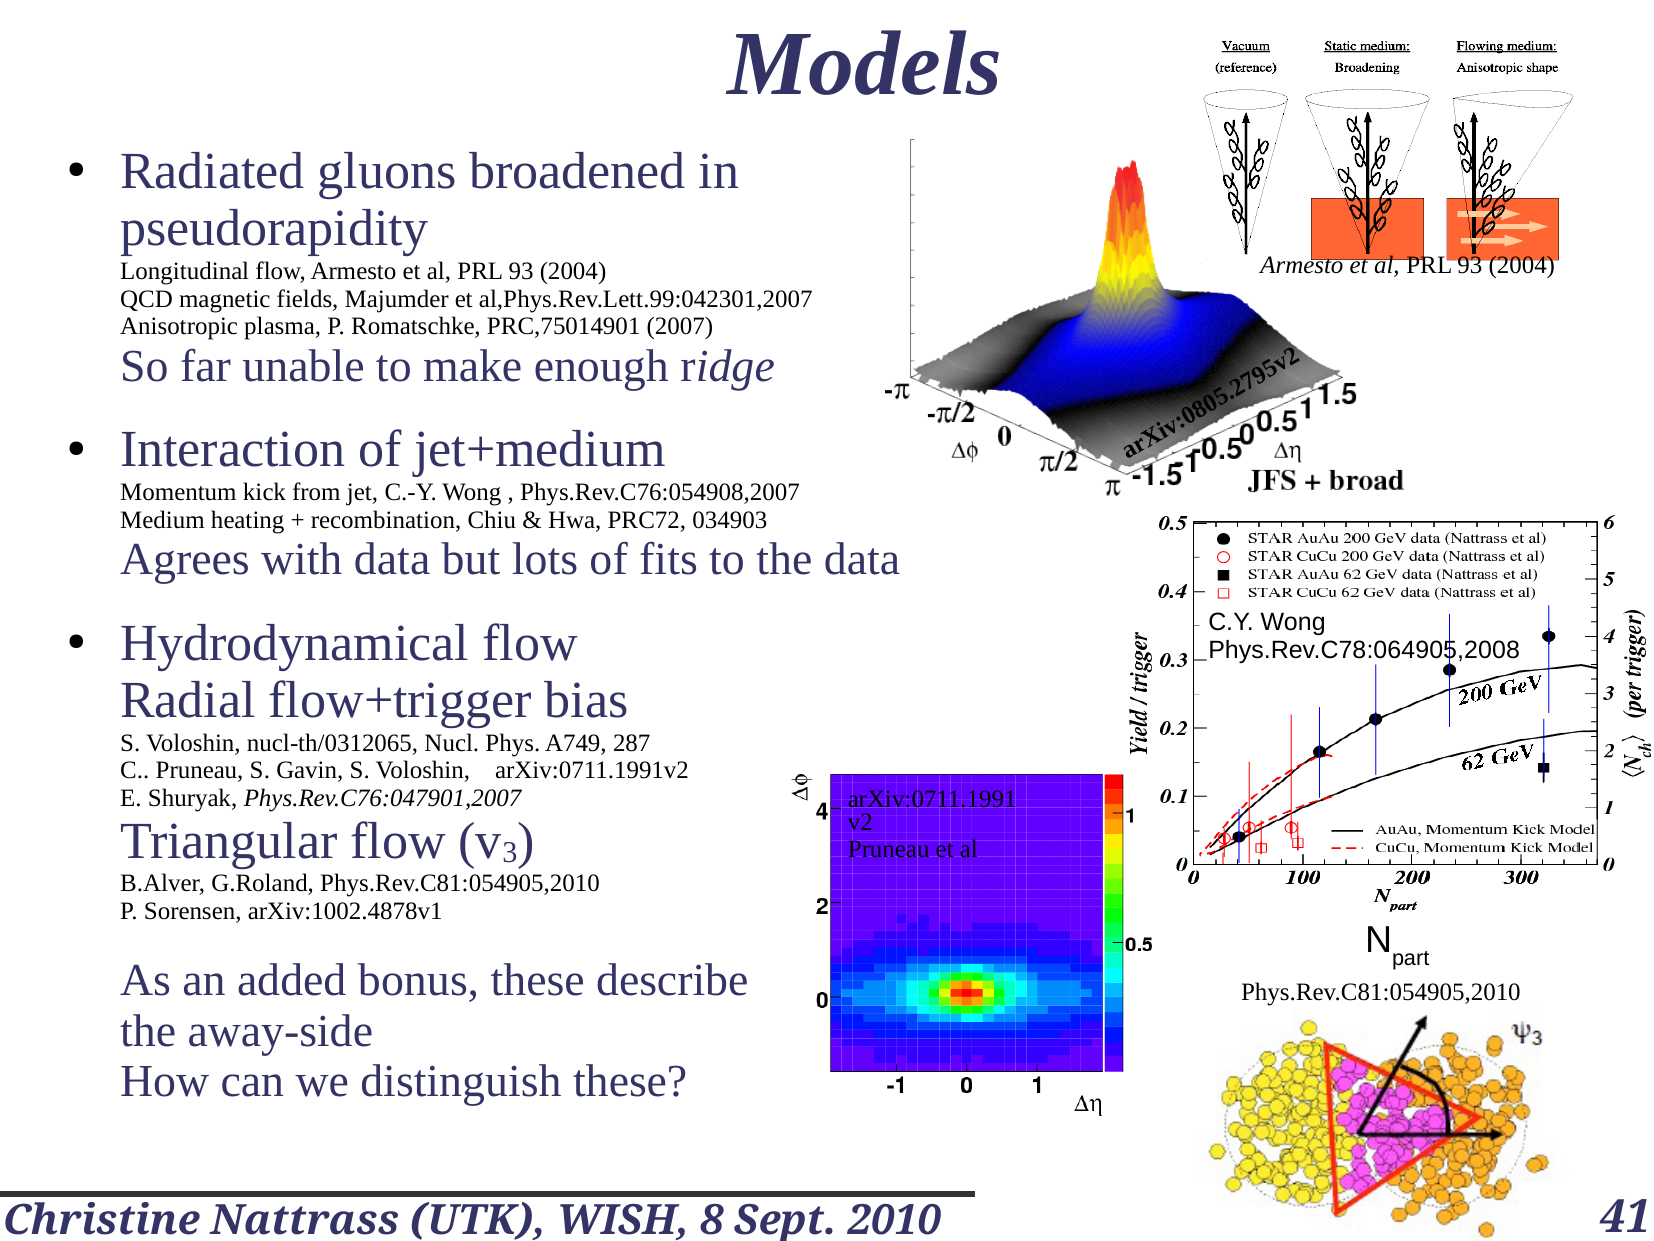

# Models
Armesto et al, PRL 93 (2004)
	arXiv:0805.2795v2
Radiated gluons broadened in pseudorapidity
Longitudinal flow, Armesto et al, PRL 93 (2004)
QCD magnetic fields, Majumder et al,Phys.Rev.Lett.99:042301,2007
Anisotropic plasma, P. Romatschke, PRC,75014901 (2007)
So far unable to make enough ridge
Interaction of jet+medium
Momentum kick from jet, C.-Y. Wong , Phys.Rev.C76:054908,2007
Medium heating + recombination, Chiu & Hwa, PRC72, 034903
Agrees with data but lots of fits to the data
Hydrodynamical flow
Radial flow+trigger bias
S. Voloshin, nucl-th/0312065, Nucl. Phys. A749, 287
C.. Pruneau, S. Gavin, S. Voloshin, 	arXiv:0711.1991v2
E. Shuryak, Phys.Rev.C76:047901,2007
Triangular flow (v3)
B.Alver, G.Roland, Phys.Rev.C81:054905,2010
P. Sorensen, arXiv:1002.4878v1
As an added bonus, these describe
the away-side
How can we distinguish these?
C.Y. Wong
Phys.Rev.C78:064905,2008
arXiv:0711.1991v2Pruneau et al
Npart
Phys.Rev.C81:054905,2010
Phys.Rev.C81:054905,2010